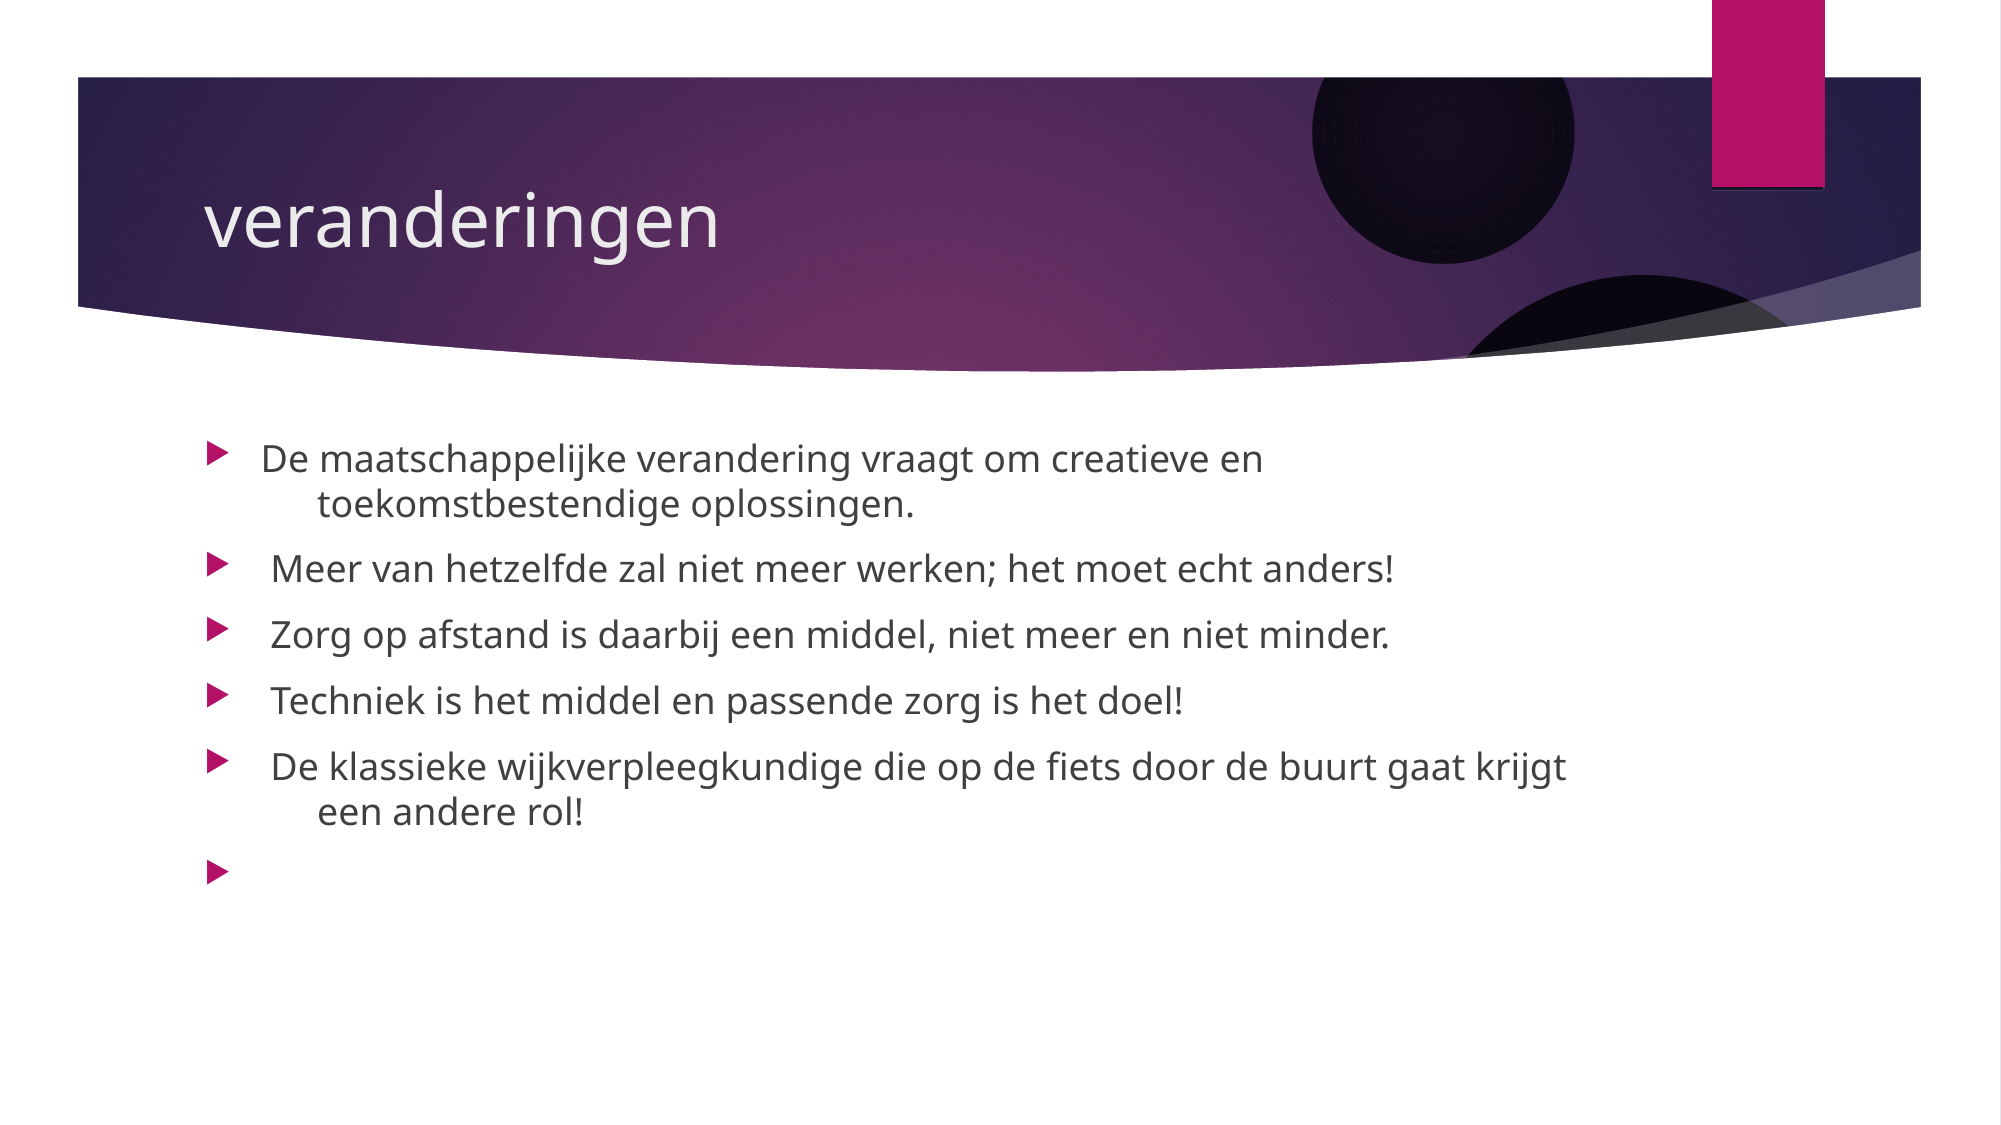

# veranderingen
De maatschappelijke verandering vraagt om creatieve en toekomstbestendige oplossingen.
 Meer van hetzelfde zal niet meer werken; het moet echt anders!
 Zorg op afstand is daarbij een middel, niet meer en niet minder.
 Techniek is het middel en passende zorg is het doel!
 De klassieke wijkverpleegkundige die op de fiets door de buurt gaat krijgt een andere rol!